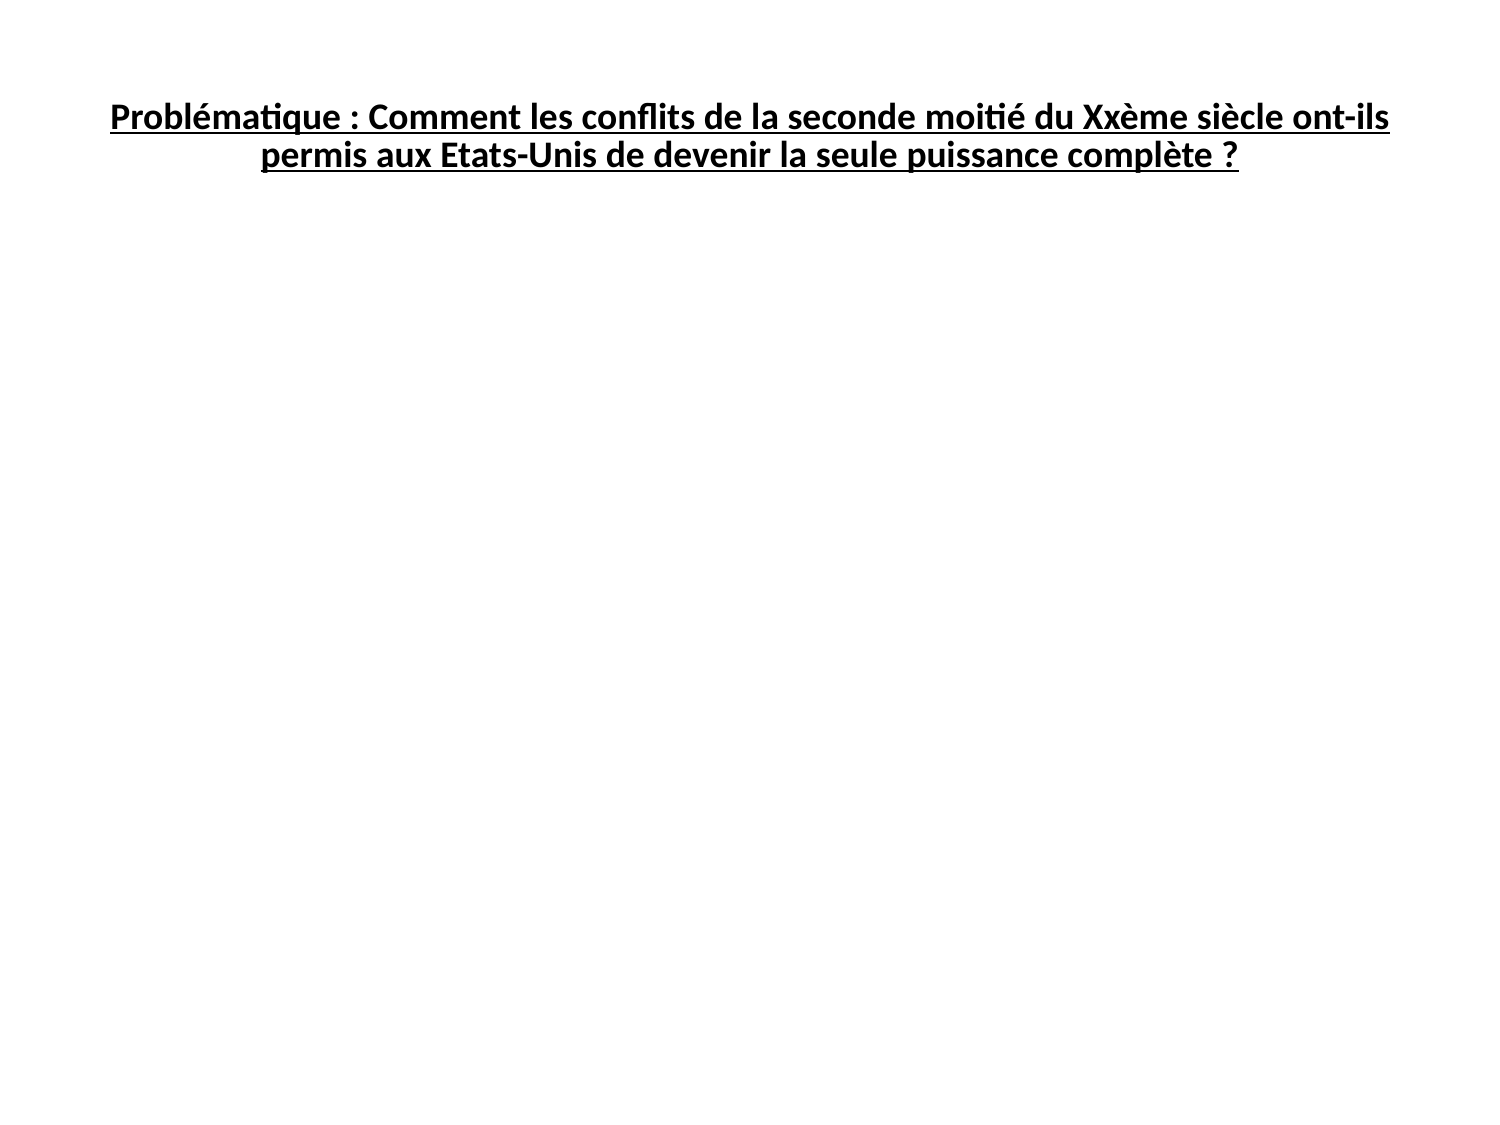

# Problématique : Comment les conflits de la seconde moitié du Xxème siècle ont-ils permis aux Etats-Unis de devenir la seule puissance complète ?